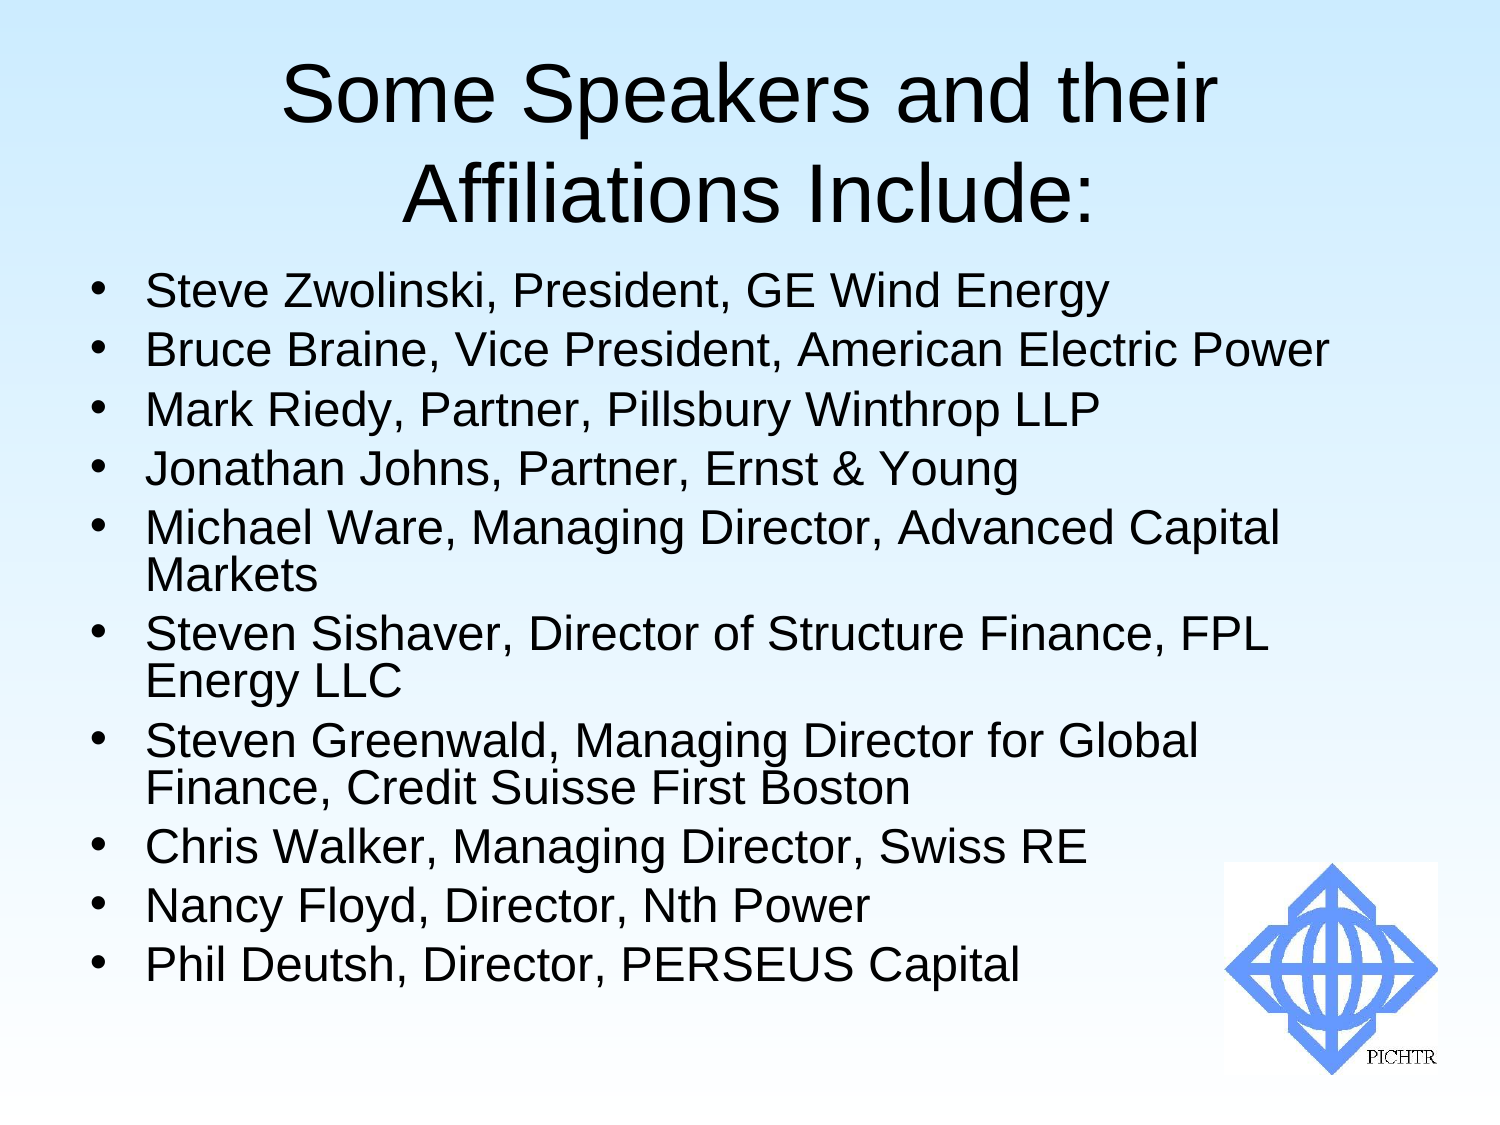

# Some Speakers and their Affiliations Include:
Steve Zwolinski, President, GE Wind Energy
Bruce Braine, Vice President, American Electric Power
Mark Riedy, Partner, Pillsbury Winthrop LLP
Jonathan Johns, Partner, Ernst & Young
Michael Ware, Managing Director, Advanced Capital Markets
Steven Sishaver, Director of Structure Finance, FPL Energy LLC
Steven Greenwald, Managing Director for Global Finance, Credit Suisse First Boston
Chris Walker, Managing Director, Swiss RE
Nancy Floyd, Director, Nth Power
Phil Deutsh, Director, PERSEUS Capital